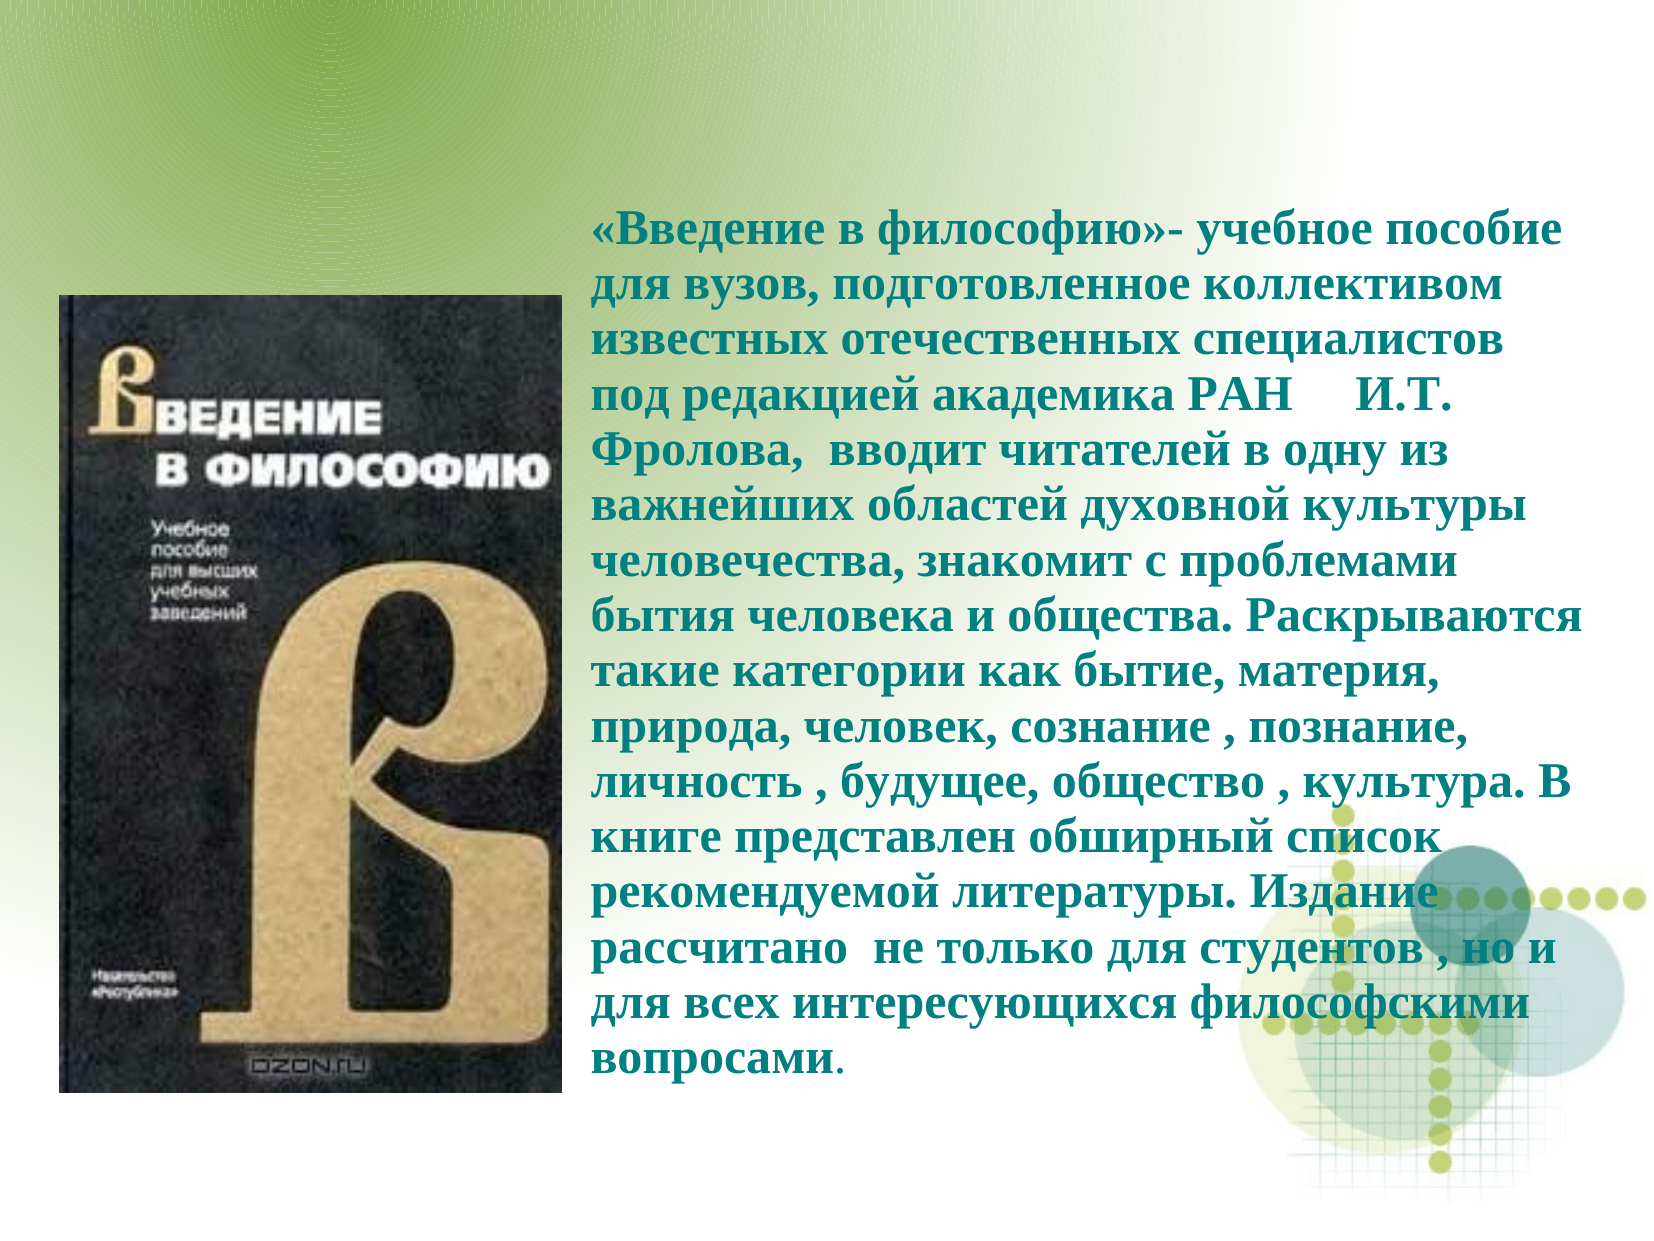

# «Введение в философию»- учебное пособие для вузов, подготовленное коллективом известных отечественных специалистов под редакцией академика РАН И.Т. Фролова, вводит читателей в одну из важнейших областей духовной культуры человечества, знакомит с проблемами бытия человека и общества. Раскрываются такие категории как бытие, материя, природа, человек, сознание , познание, личность , будущее, общество , культура. В книге представлен обширный список рекомендуемой литературы. Издание рассчитано не только для студентов , но и для всех интересующихся философскими вопросами.